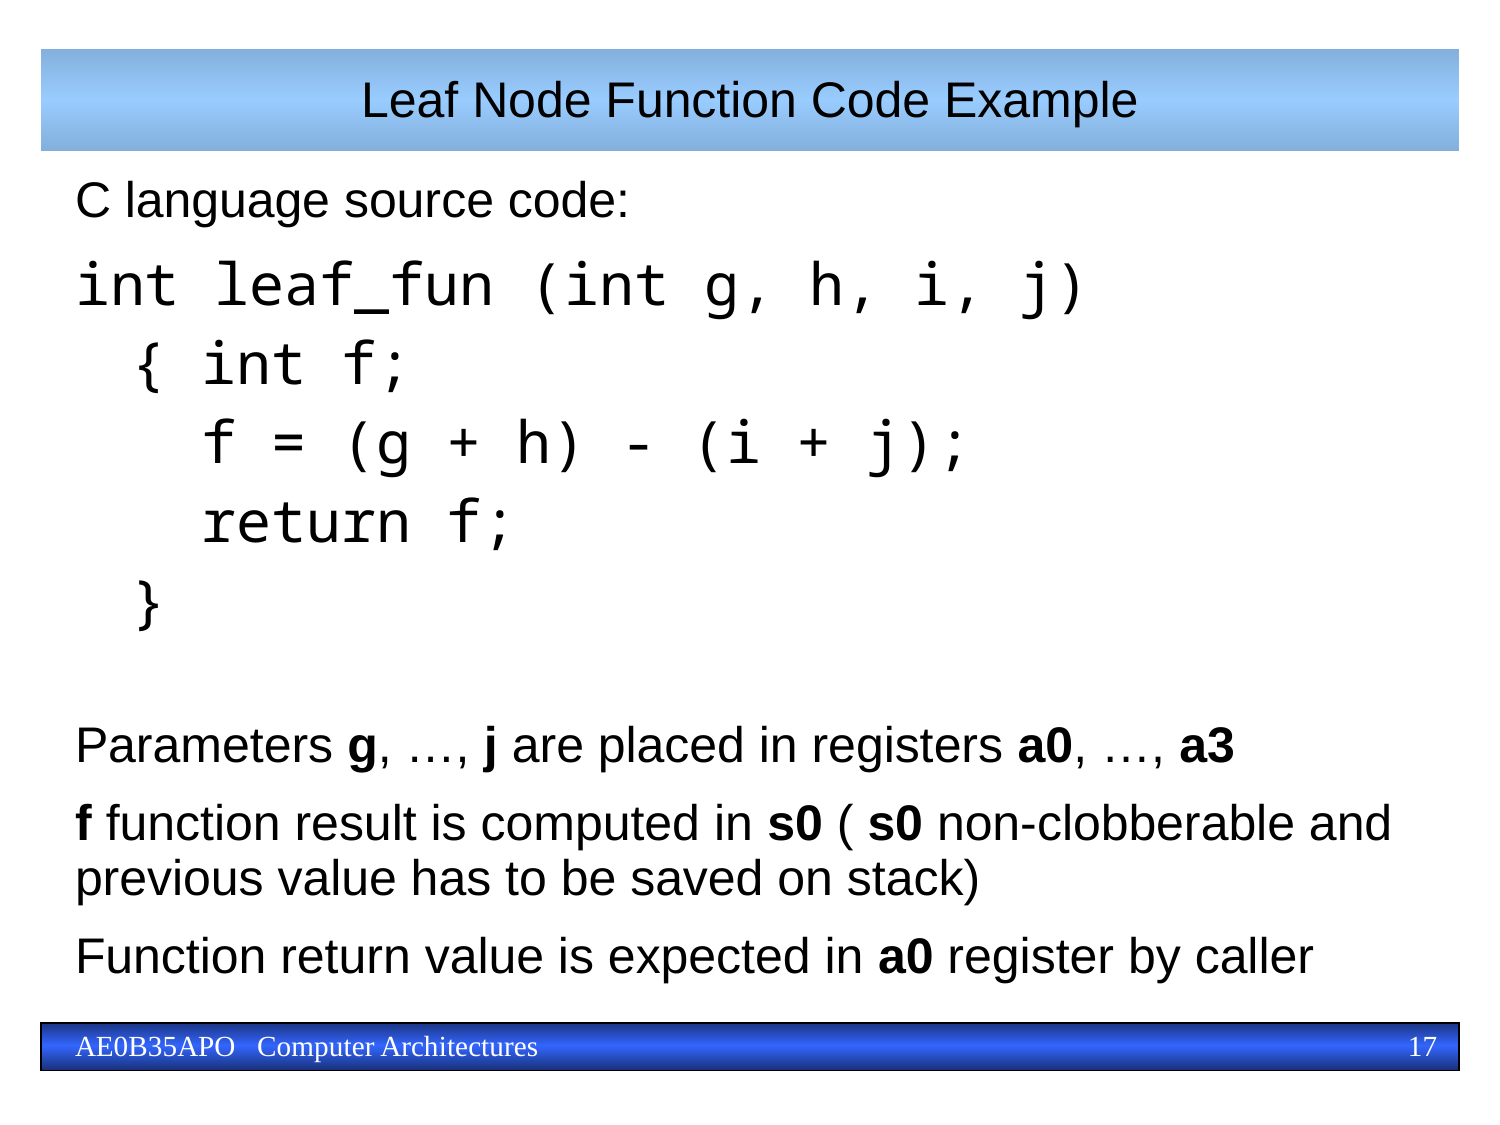

# Leaf Node Function Code Example
C language source code:
int leaf_fun (int g, h, i, j)
{ int f;
 f = (g + h) - (i + j);
 return f;
}
Parameters g, …, j are placed in registers a0, …, a3
f function result is computed in s0 ( s0 non-clobberable and previous value has to be saved on stack)
Function return value is expected in a0 register by caller
AE0B35APO Computer Architectures
17